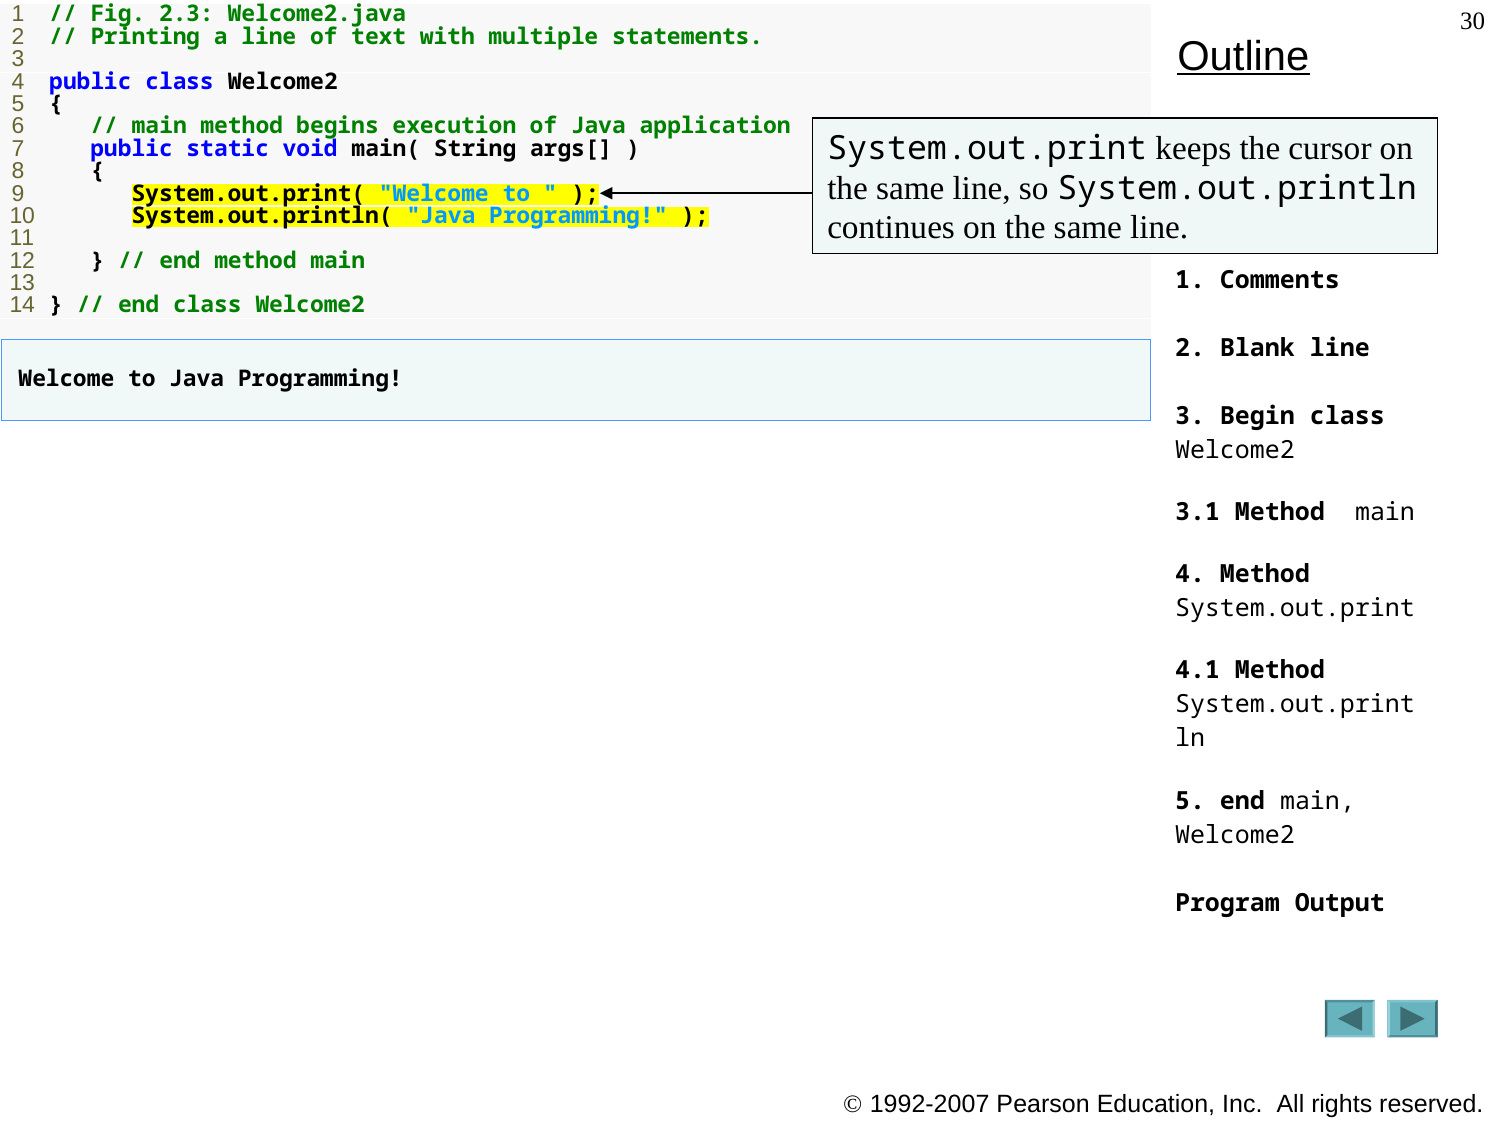

30
# Outline
System.out.print keeps the cursor on the same line, so System.out.println continues on the same line.
Welcome2.java
1. Comments
2. Blank line
3. Begin class Welcome2
3.1 Method main
4. Method System.out.print
4.1 Method System.out.println
5. end main, Welcome2
Program Output